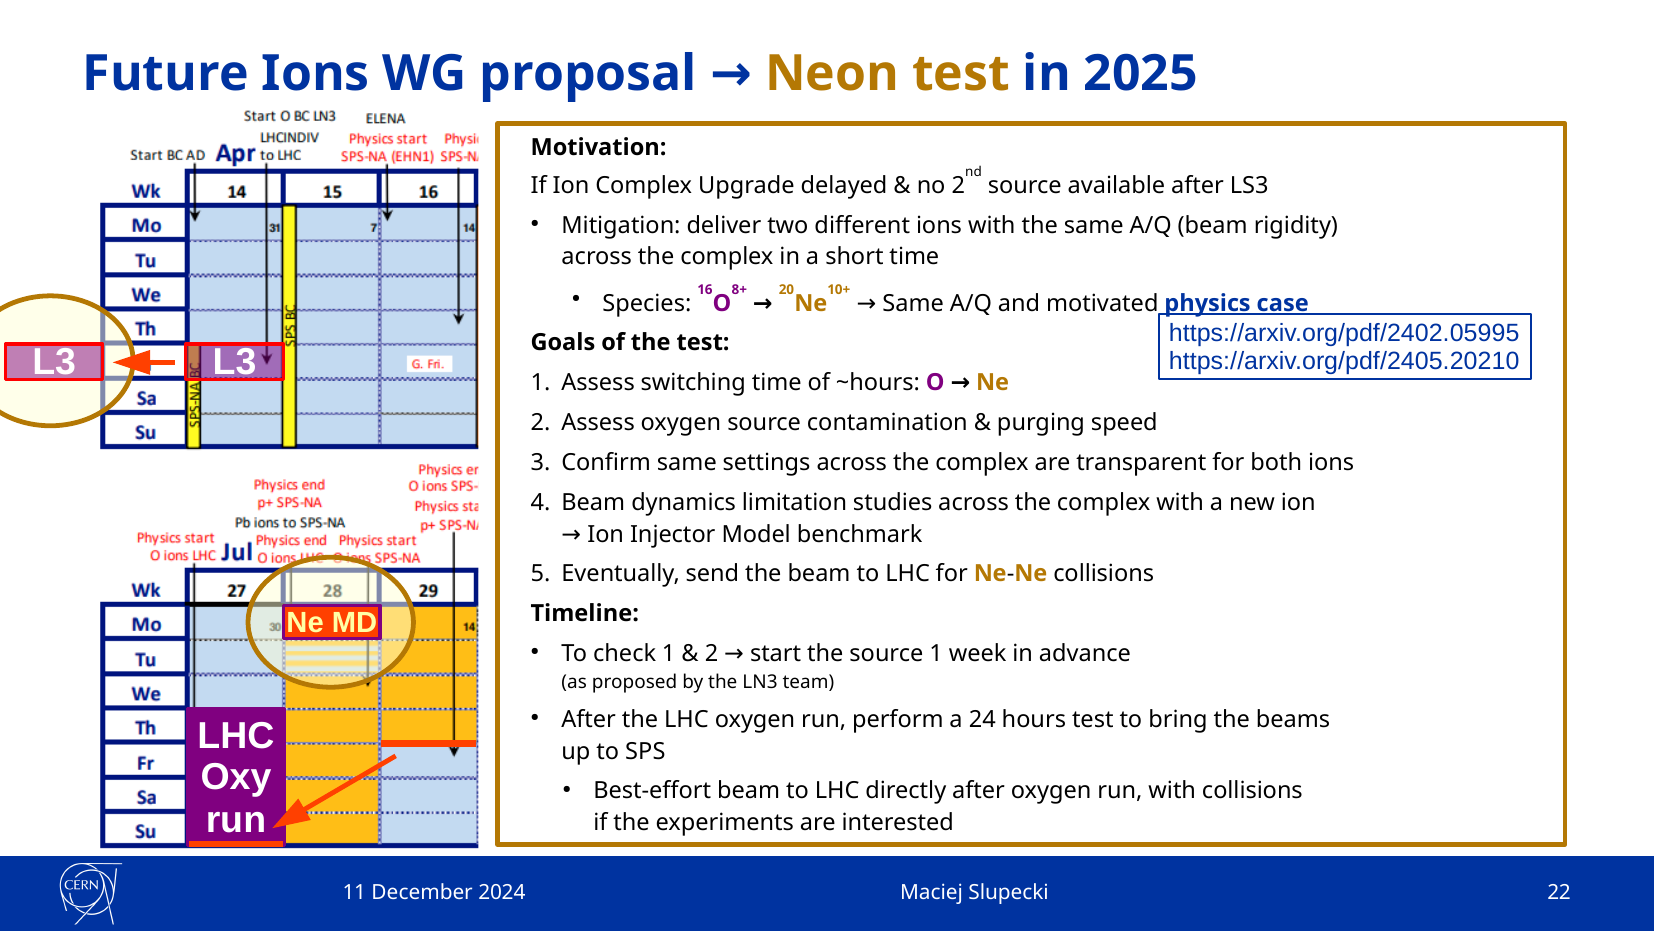

# Future Ions WG proposal → Neon test in 2025
Motivation:
If Ion Complex Upgrade delayed & no 2nd source available after LS3
Mitigation: deliver two different ions with the same A/Q (beam rigidity)
across the complex in a short time
Species: 16O8+ → 20Ne10+ → Same A/Q and motivated physics case
Goals of the test:
Assess switching time of ~hours: O → Ne
Assess oxygen source contamination & purging speed
Confirm same settings across the complex are transparent for both ions
Beam dynamics limitation studies across the complex with a new ion
→ Ion Injector Model benchmark
Eventually, send the beam to LHC for Ne-Ne collisions
Timeline:
To check 1 & 2 → start the source 1 week in advance
(as proposed by the LN3 team)
After the LHC oxygen run, perform a 24 hours test to bring the beams
up to SPS
Best-effort beam to LHC directly after oxygen run, with collisions
if the experiments are interested
LEIR
PS
SPS
https://arxiv.org/pdf/2402.05995
https://arxiv.org/pdf/2405.20210
L3
L3
LHC
Ne MD
LHC
Oxy
run
Presenter | Presentation Title
22